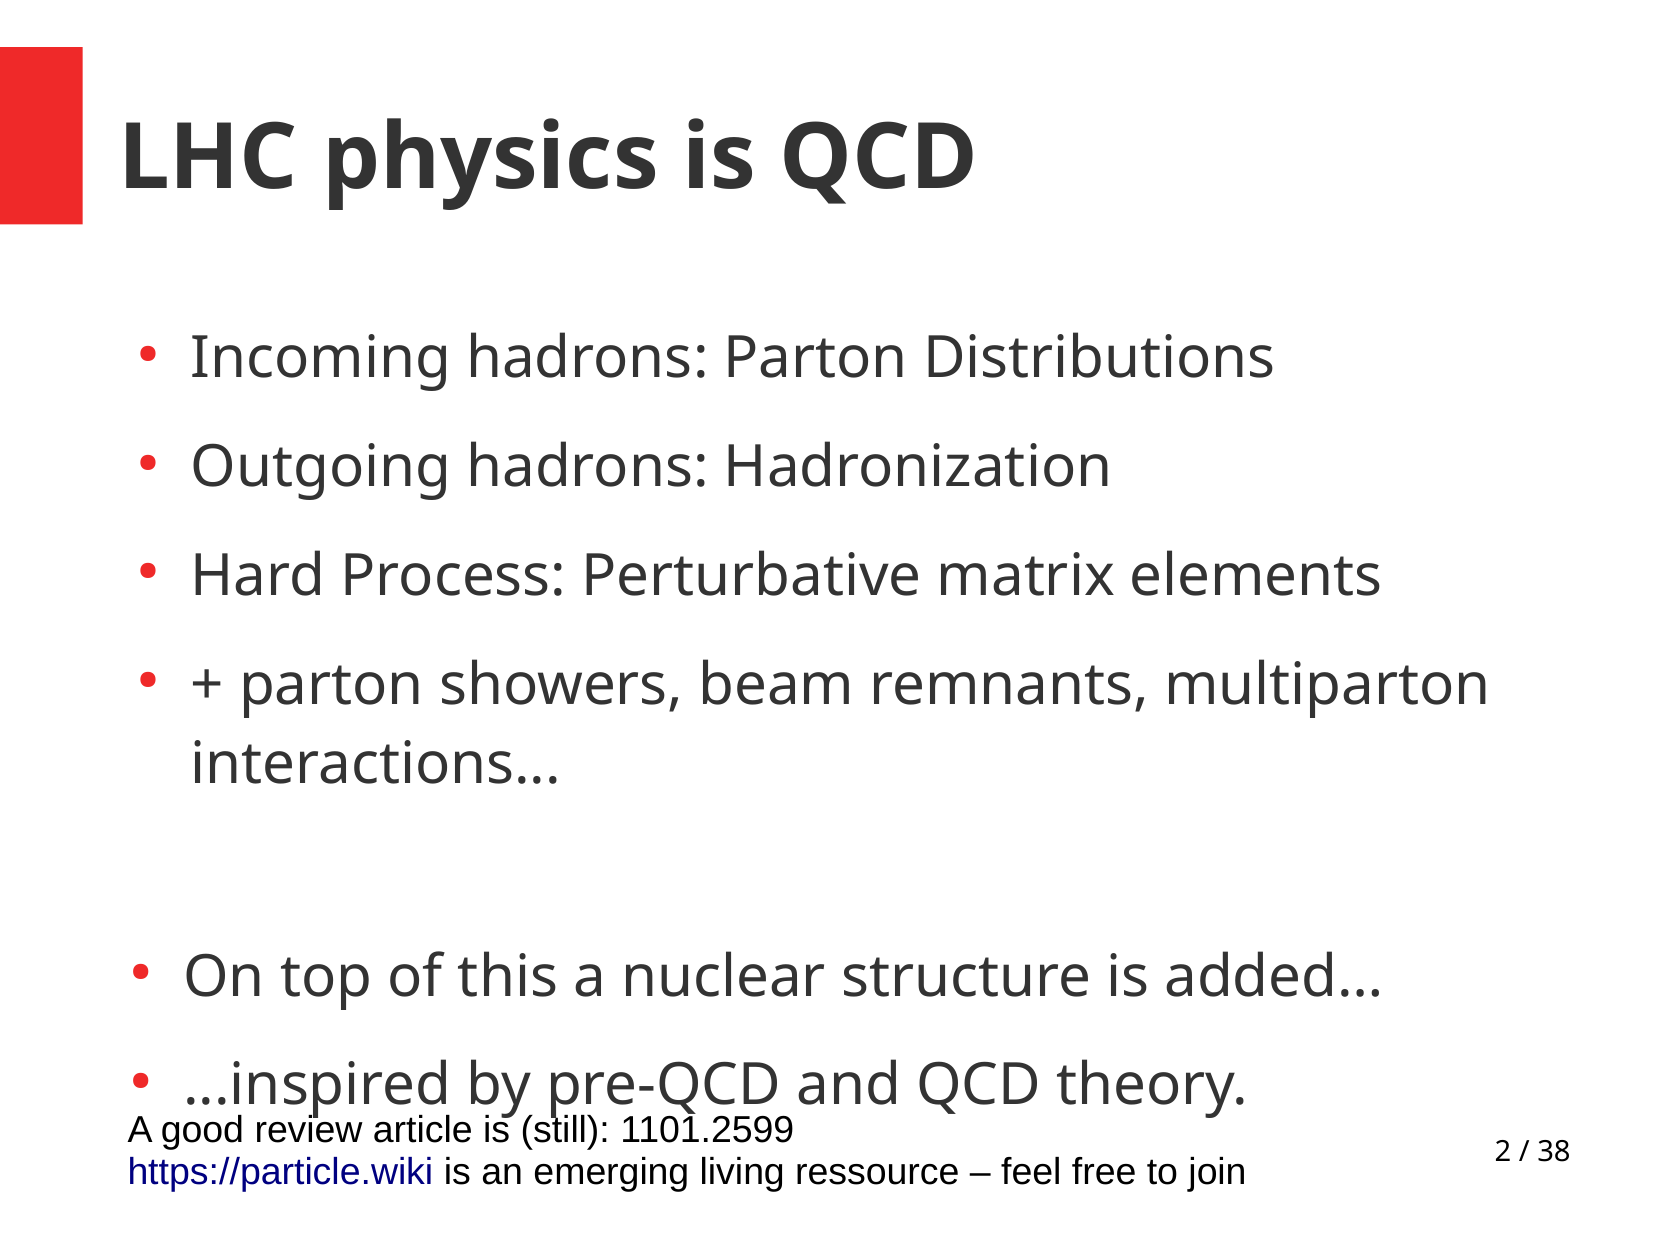

# LHC physics is QCD
Incoming hadrons: Parton Distributions
Outgoing hadrons: Hadronization
Hard Process: Perturbative matrix elements
+ parton showers, beam remnants, multiparton interactions...
On top of this a nuclear structure is added…
...inspired by pre-QCD and QCD theory.
A good review article is (still): 1101.2599
https://particle.wiki is an emerging living ressource – feel free to join
2